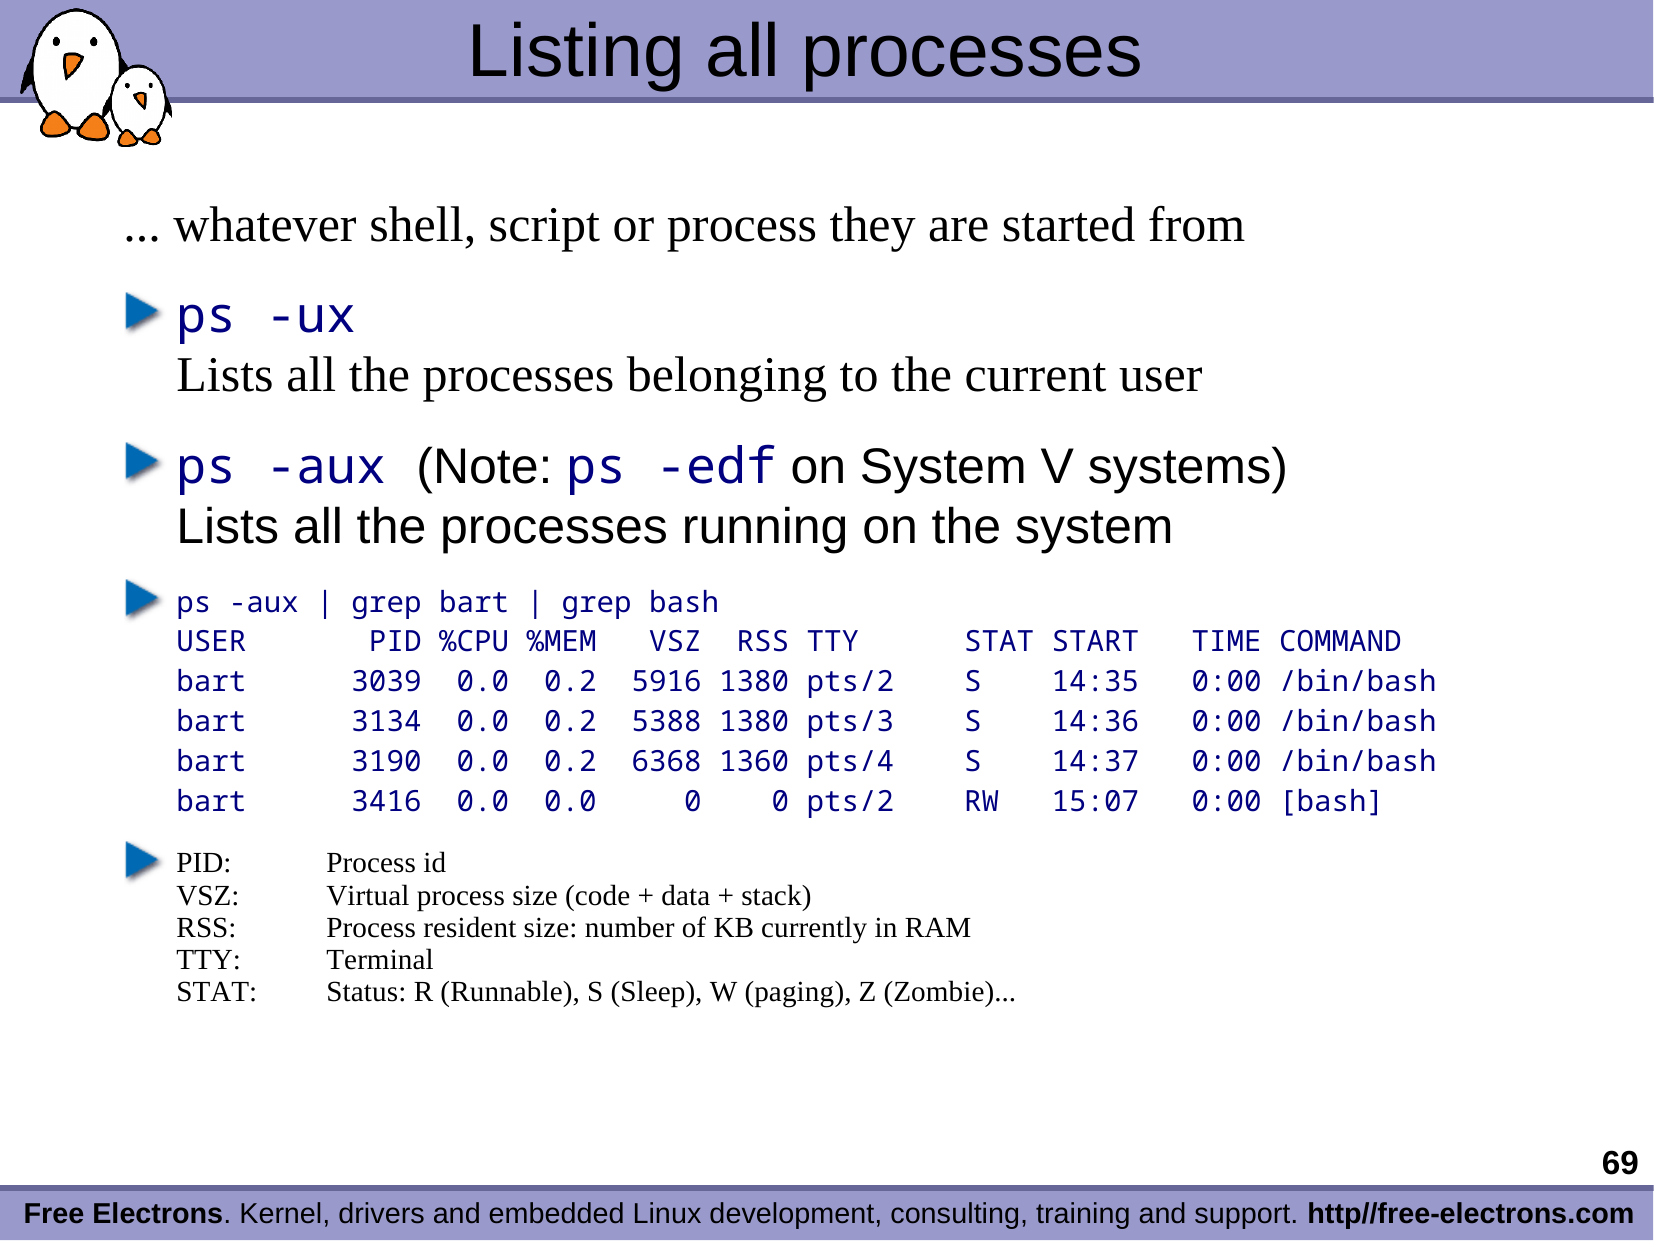

# Listing all processes
... whatever shell, script or process they are started from
ps -ux
Lists all the processes belonging to the current user
ps -aux (Note: ps -edf on System V systems)
Lists all the processes running on the system
ps -aux | grep bart | grep bash
USER PID %CPU %MEM VSZ RSS TTY STAT START TIME COMMAND
bart 3039 0.0 0.2 5916 1380 pts/2 S 14:35 0:00 /bin/bash
bart 3134 0.0 0.2 5388 1380 pts/3 S 14:36 0:00 /bin/bash
bart 3190 0.0 0.2 6368 1360 pts/4 S 14:37 0:00 /bin/bash
bart 3416 0.0 0.0 0 0 pts/2 RW 15:07 0:00 [bash]
PID: 		Process id
VSZ: 		Virtual process size (code + data + stack)
RSS: 		Process resident size: number of KB currently in RAM
TTY: 		Terminal
STAT: 	Status: R (Runnable), S (Sleep), W (paging), Z (Zombie)...